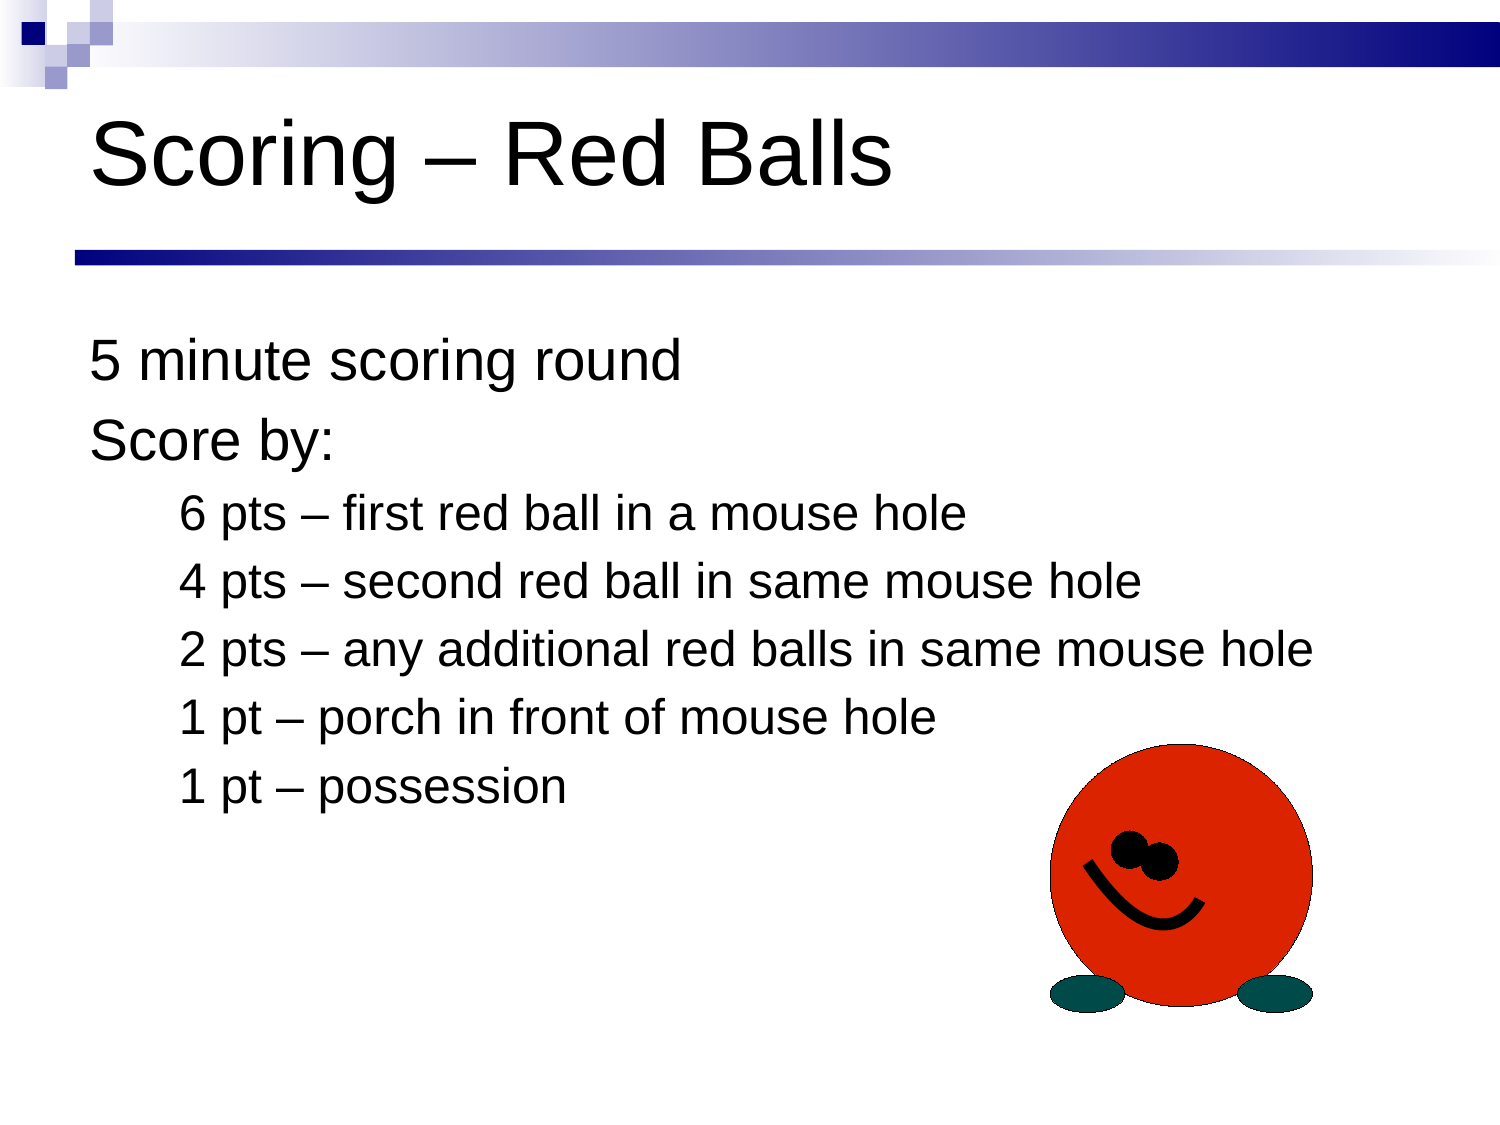

# Scoring – Red Balls
5 minute scoring round
Score by:
 6 pts – first red ball in a mouse hole
 4 pts – second red ball in same mouse hole
 2 pts – any additional red balls in same mouse hole
 1 pt – porch in front of mouse hole
 1 pt – possession